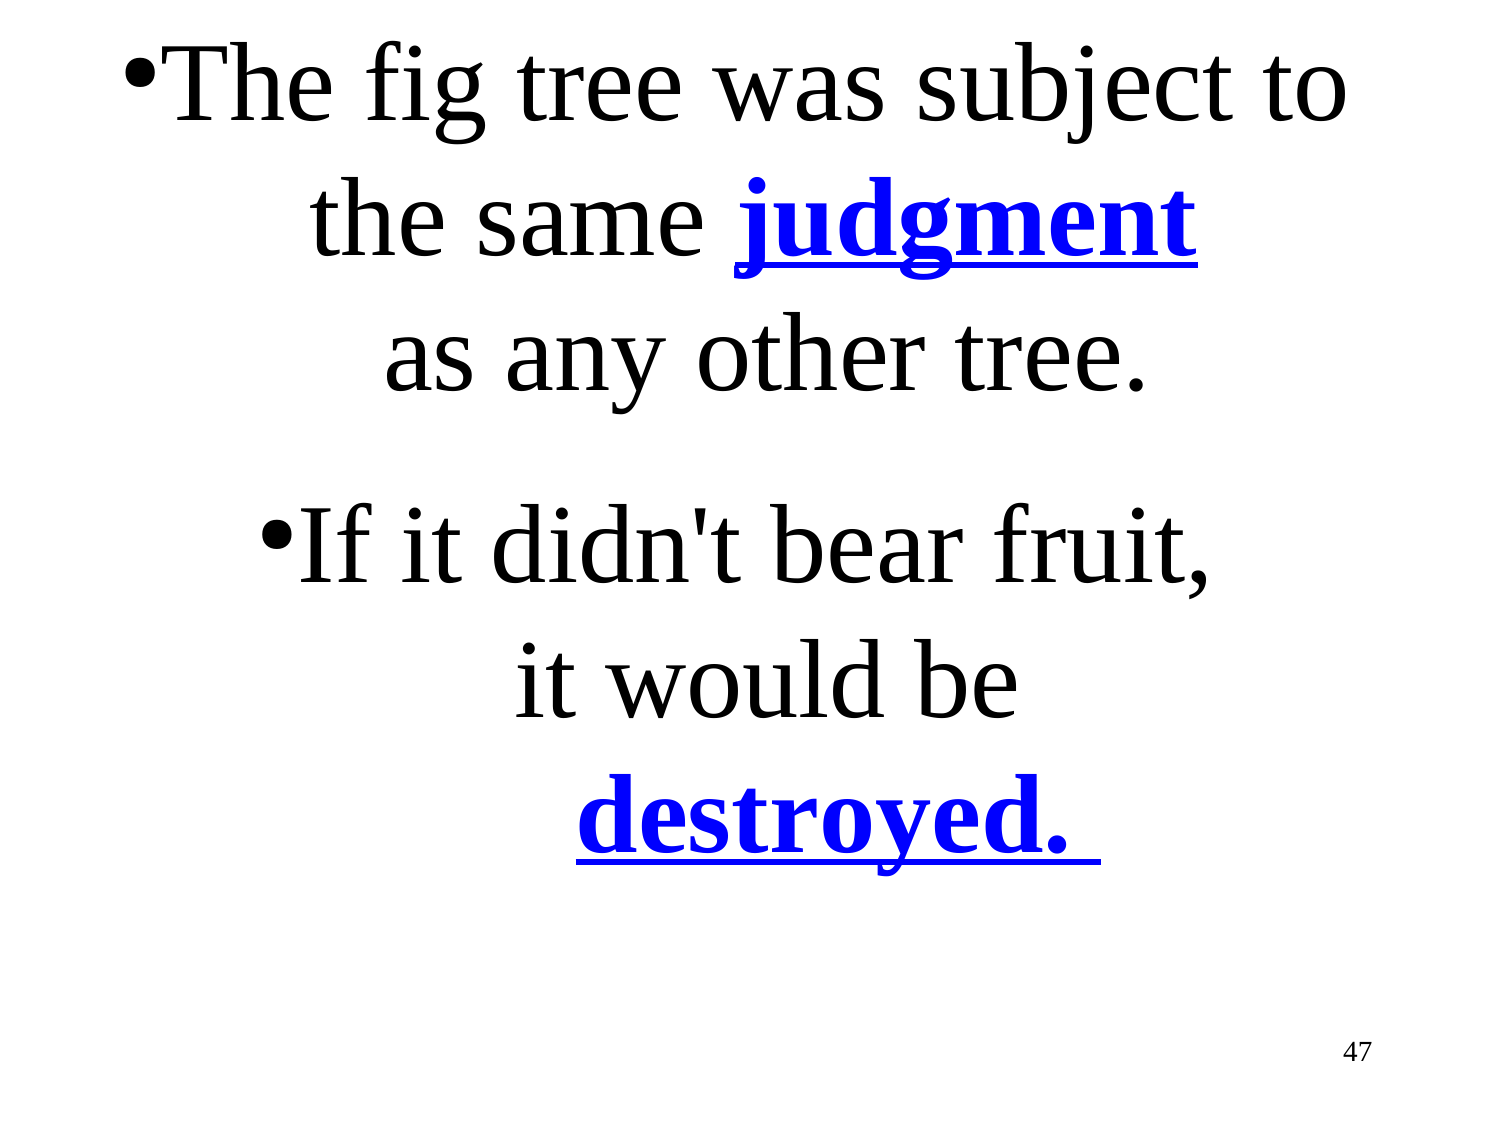

The fig tree was subject to
the same judgment
as any other tree.
If it didn't bear fruit,
it would be
 destroyed.